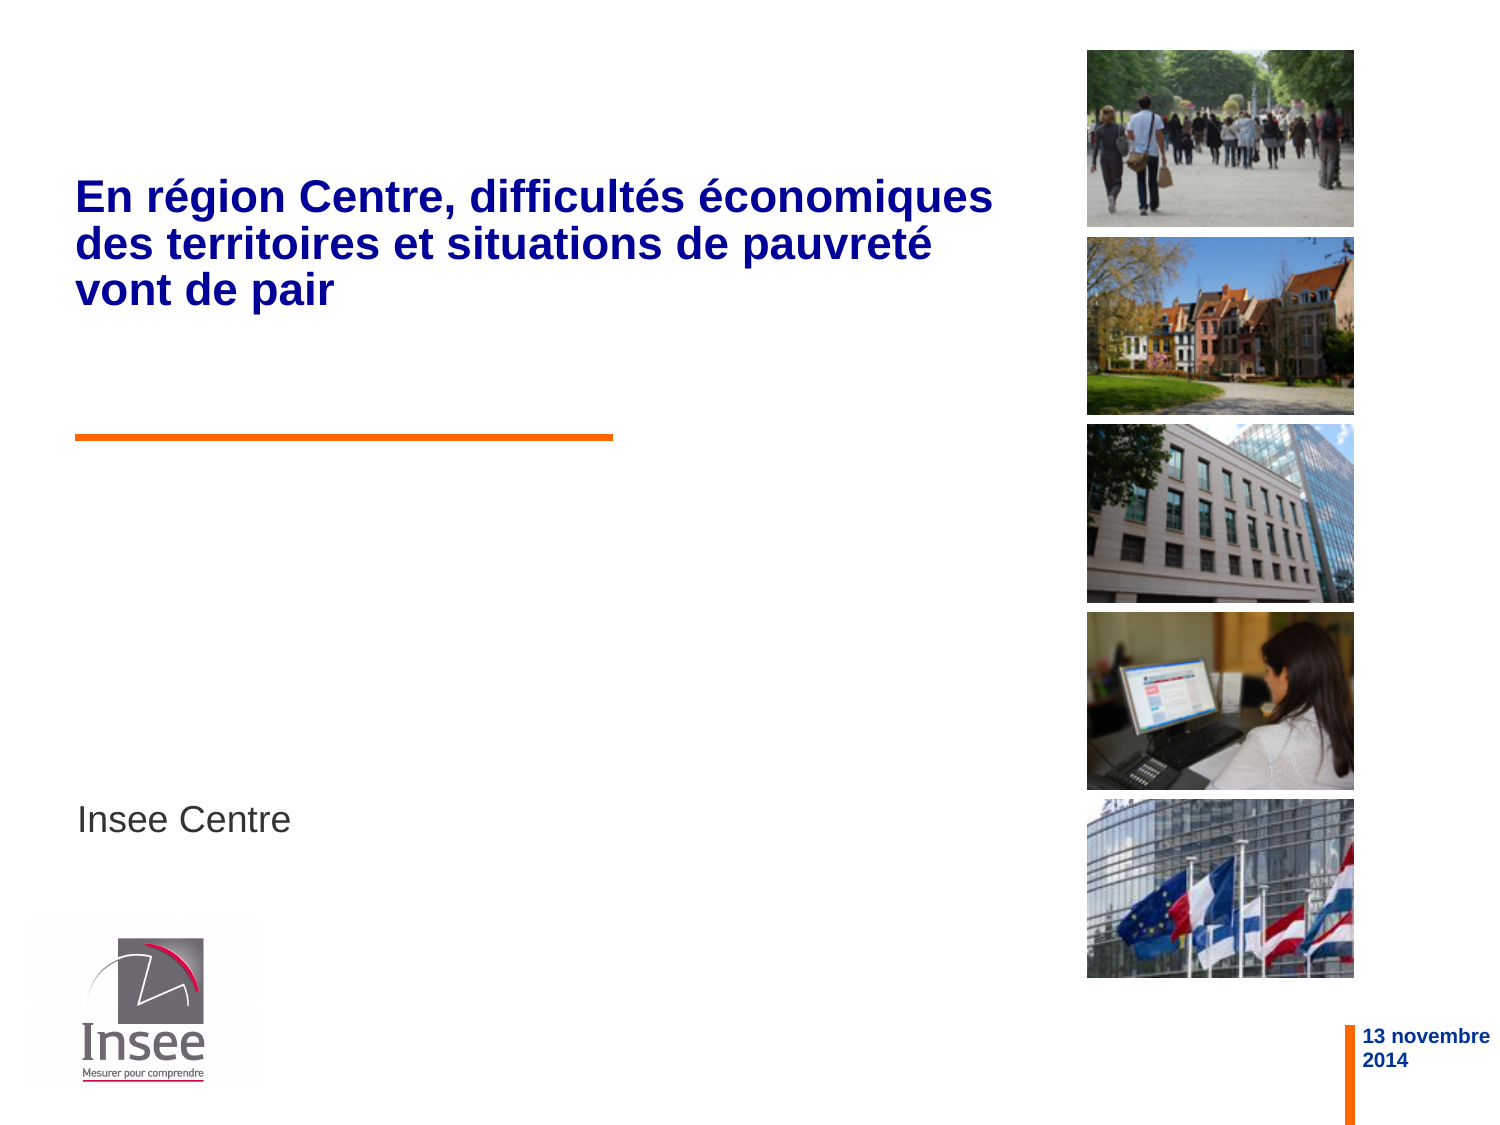

# En région Centre, difficultés économiques des territoires et situations de pauvreté vont de pair
Insee Centre
Date